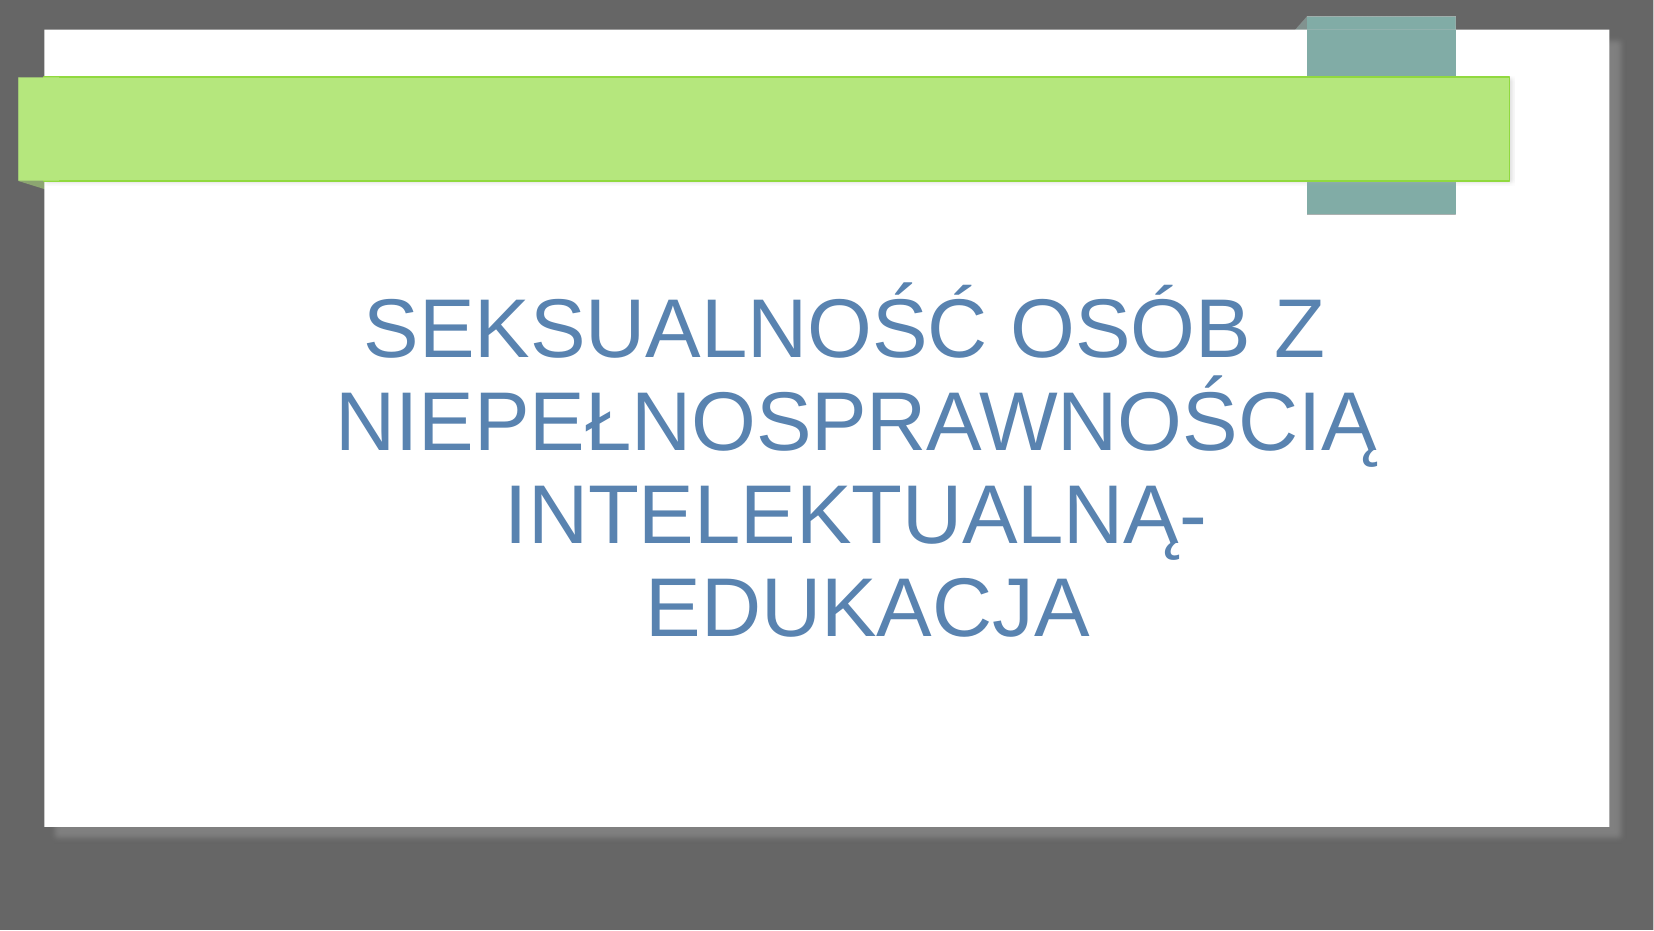

# SEKSUALNOŚĆ OSÓB Z NIEPEŁNOSPRAWNOŚCIĄ INTELEKTUALNĄ- EDUKACJA